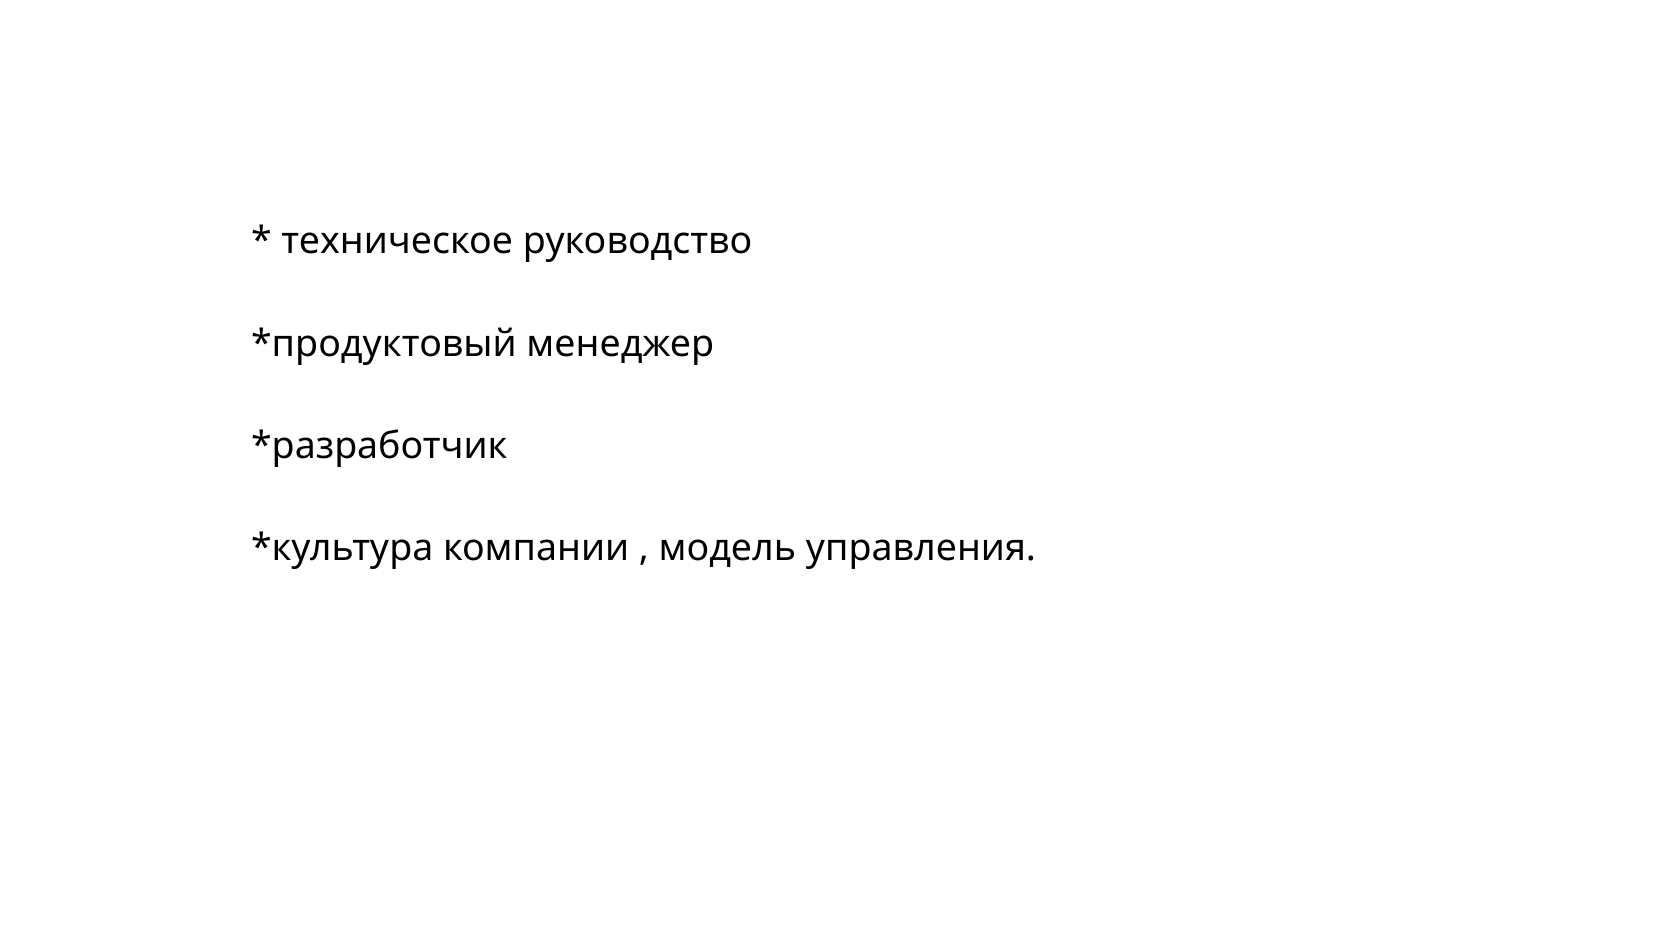

* техническое руководство
*продуктовый менеджер
*разработчик
*культура компании , модель управления.